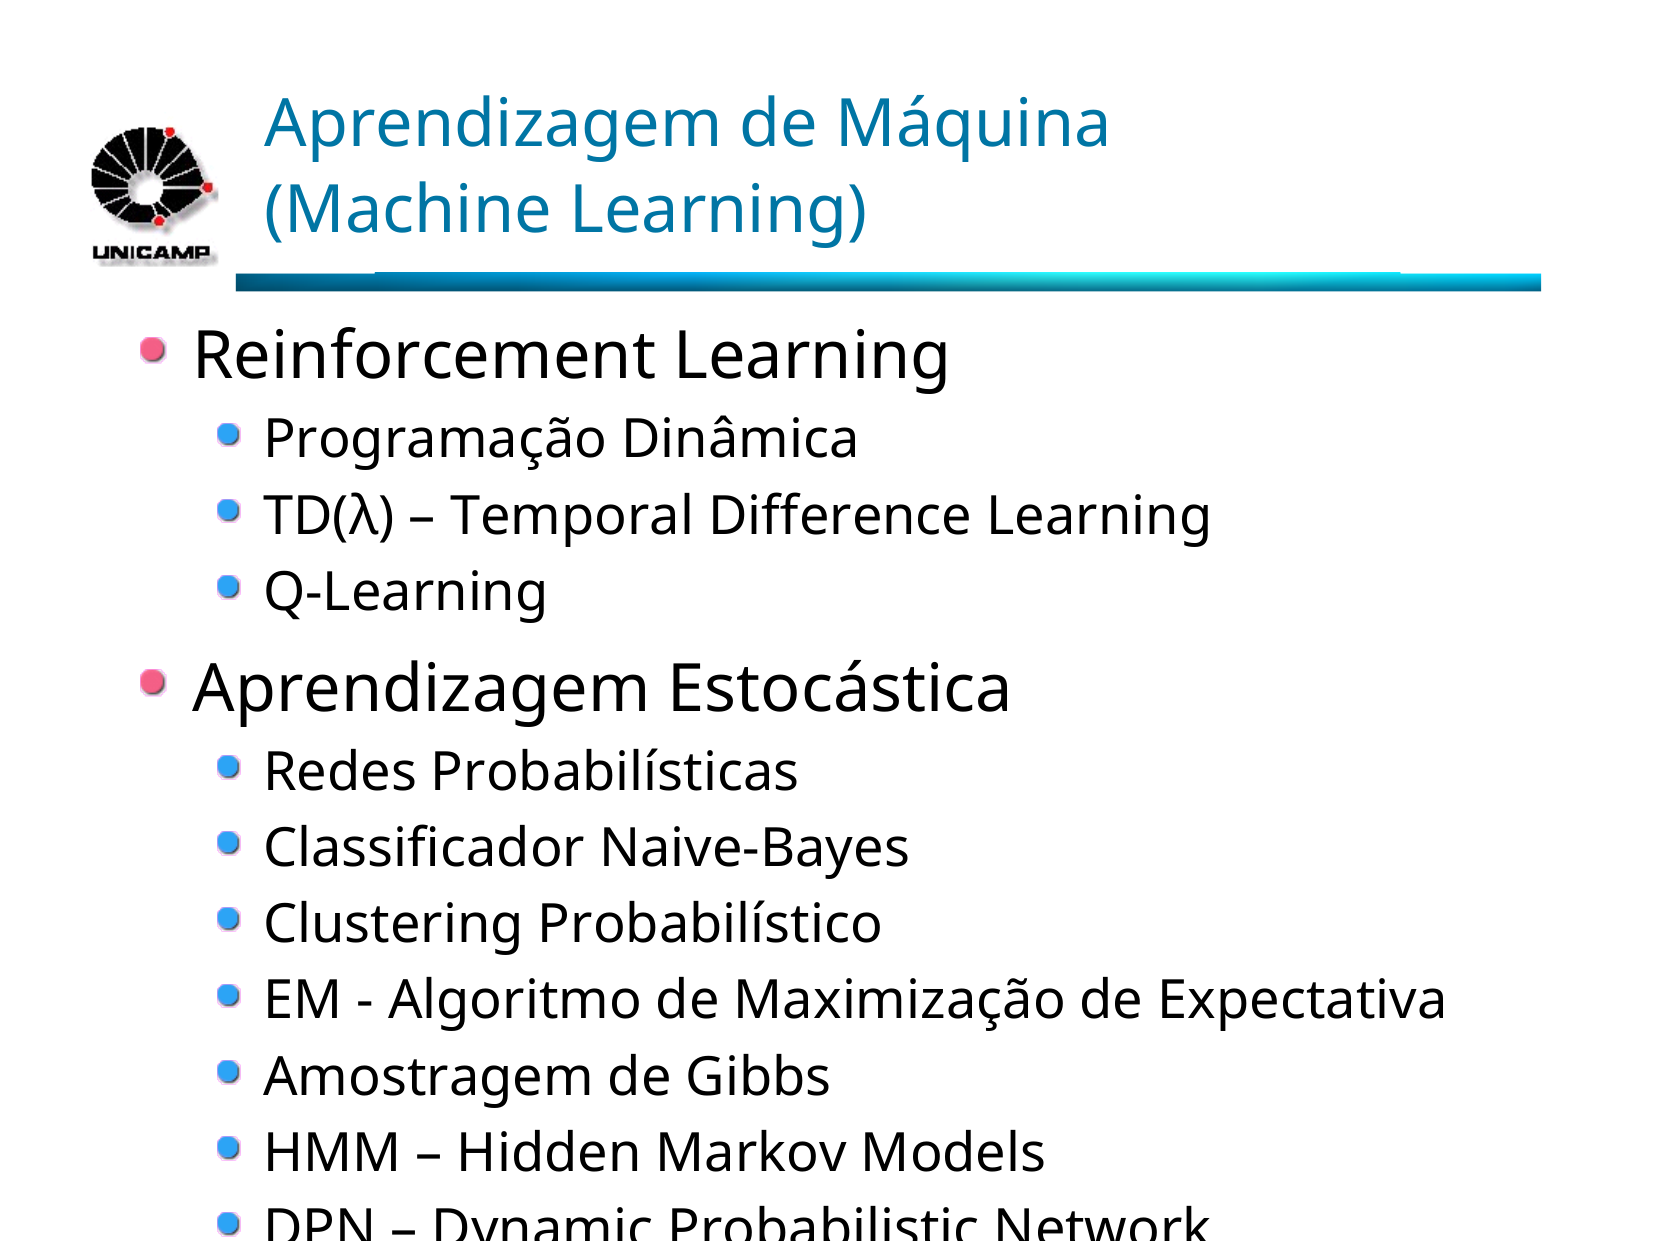

# Aprendizagem de Máquina (Machine Learning)
Reinforcement Learning
Programação Dinâmica
TD(λ) – Temporal Difference Learning
Q-Learning
Aprendizagem Estocástica
Redes Probabilísticas
Classificador Naive-Bayes
Clustering Probabilístico
EM - Algoritmo de Maximização de Expectativa
Amostragem de Gibbs
HMM – Hidden Markov Models
DPN – Dynamic Probabilistic Network